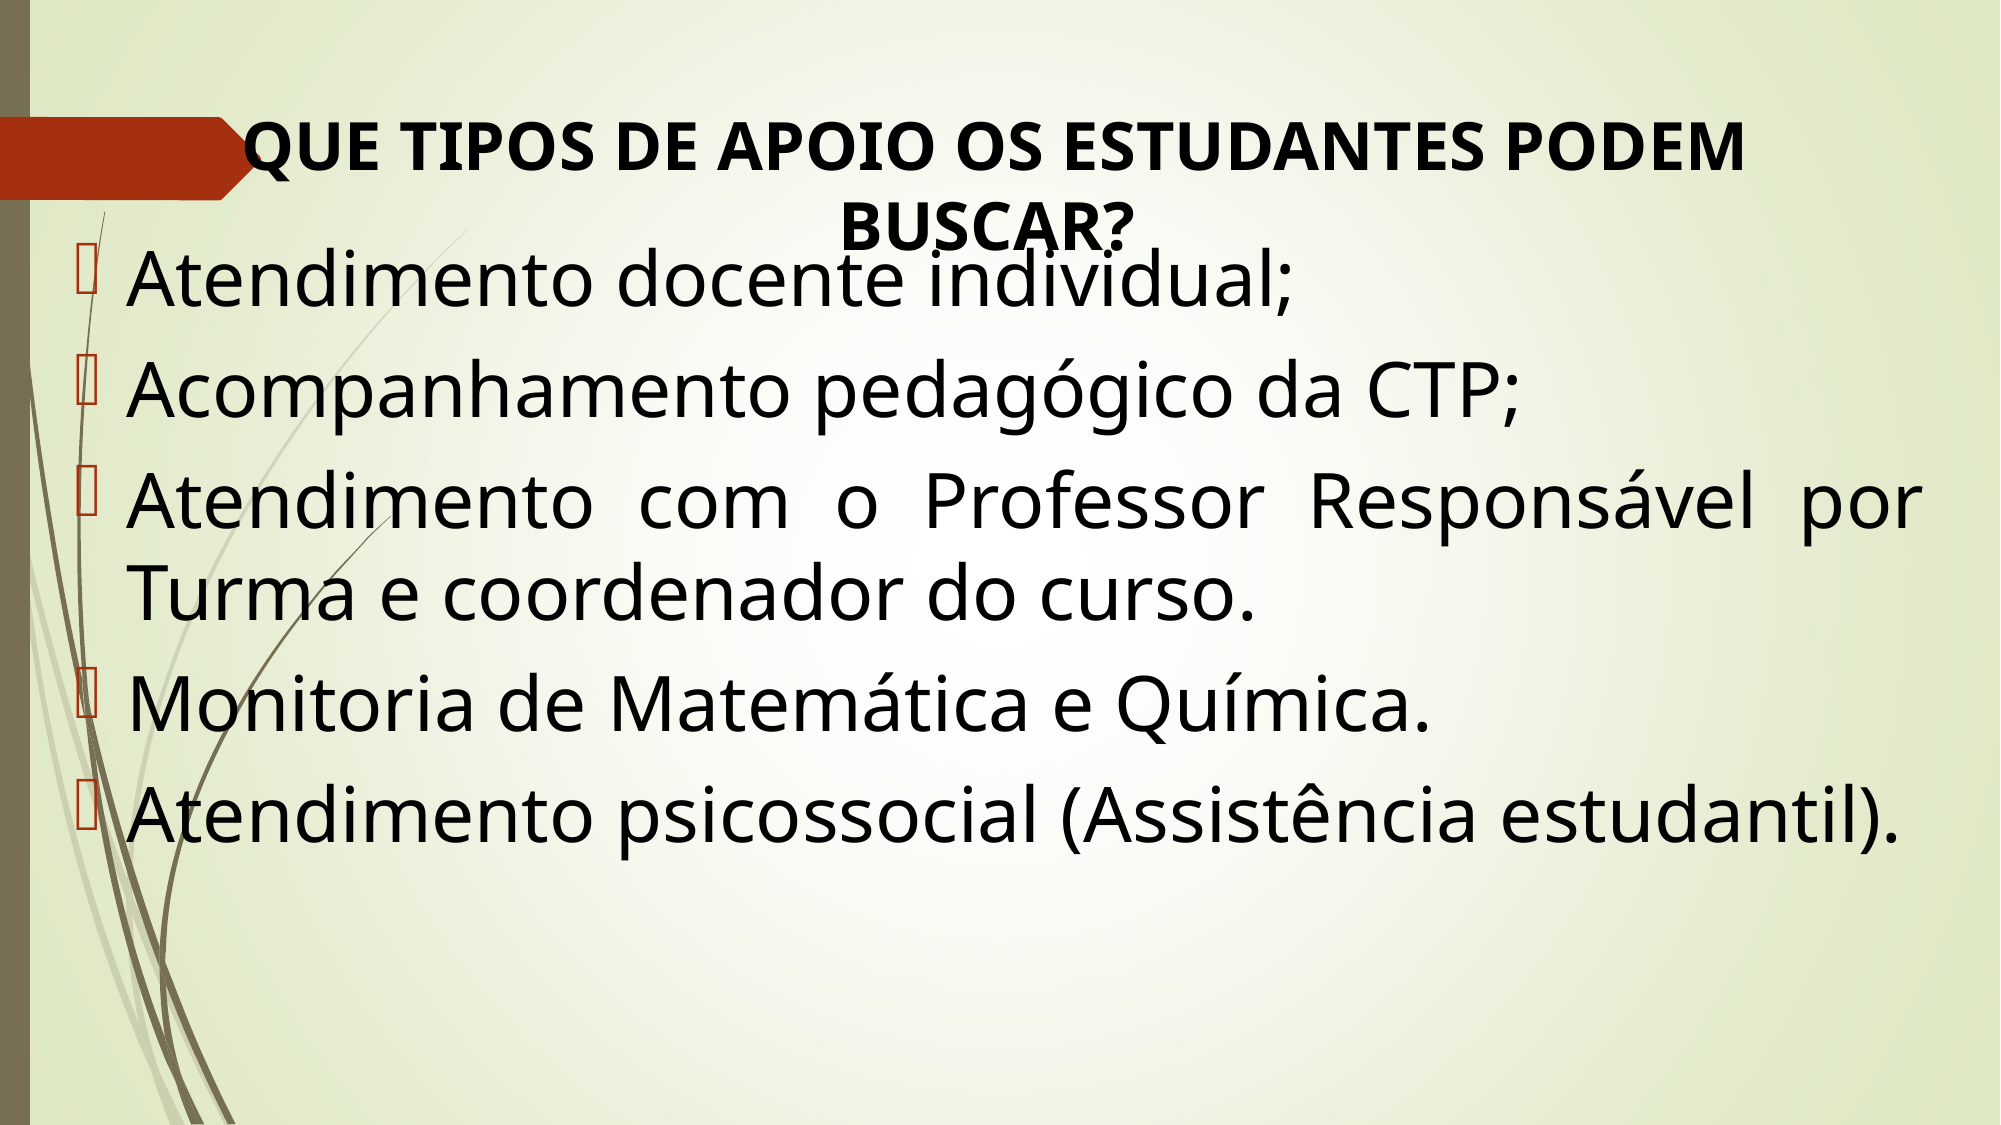

# QUE TIPOS DE APOIO OS ESTUDANTES PODEM BUSCAR?
Atendimento docente individual;
Acompanhamento pedagógico da CTP;
Atendimento com o Professor Responsável por Turma e coordenador do curso.
Monitoria de Matemática e Química.
Atendimento psicossocial (Assistência estudantil).